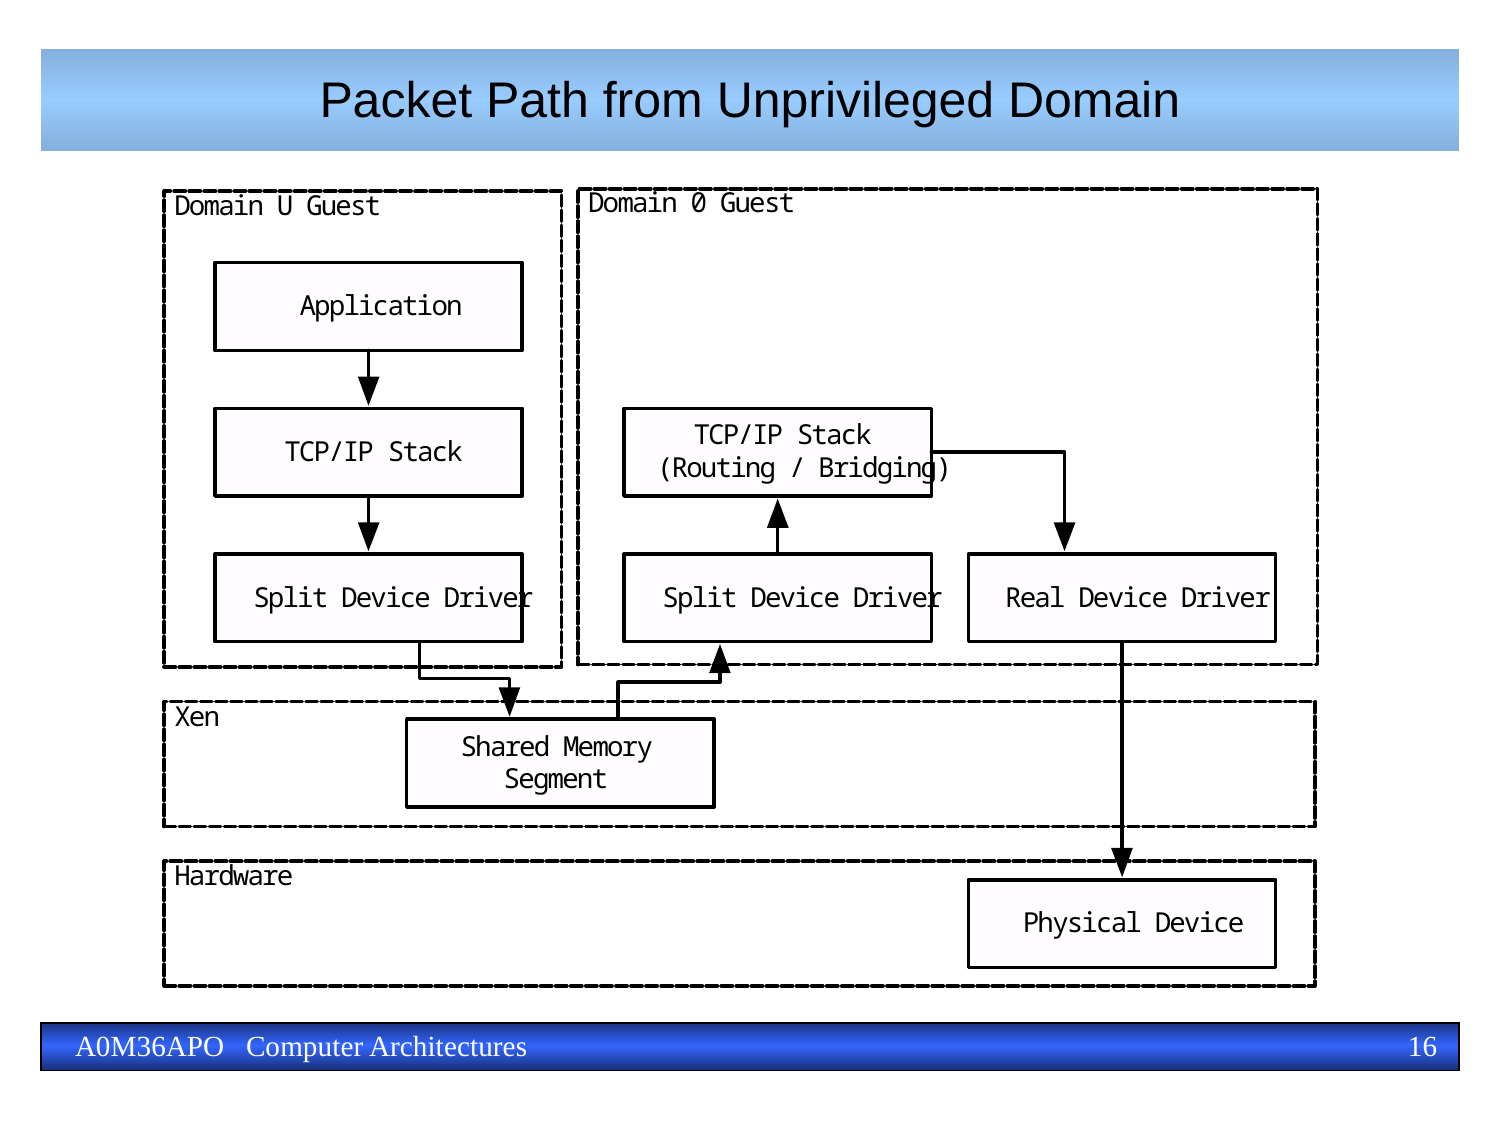

# Packet Path from Unprivileged Domain
A0M36APO Computer Architectures
16